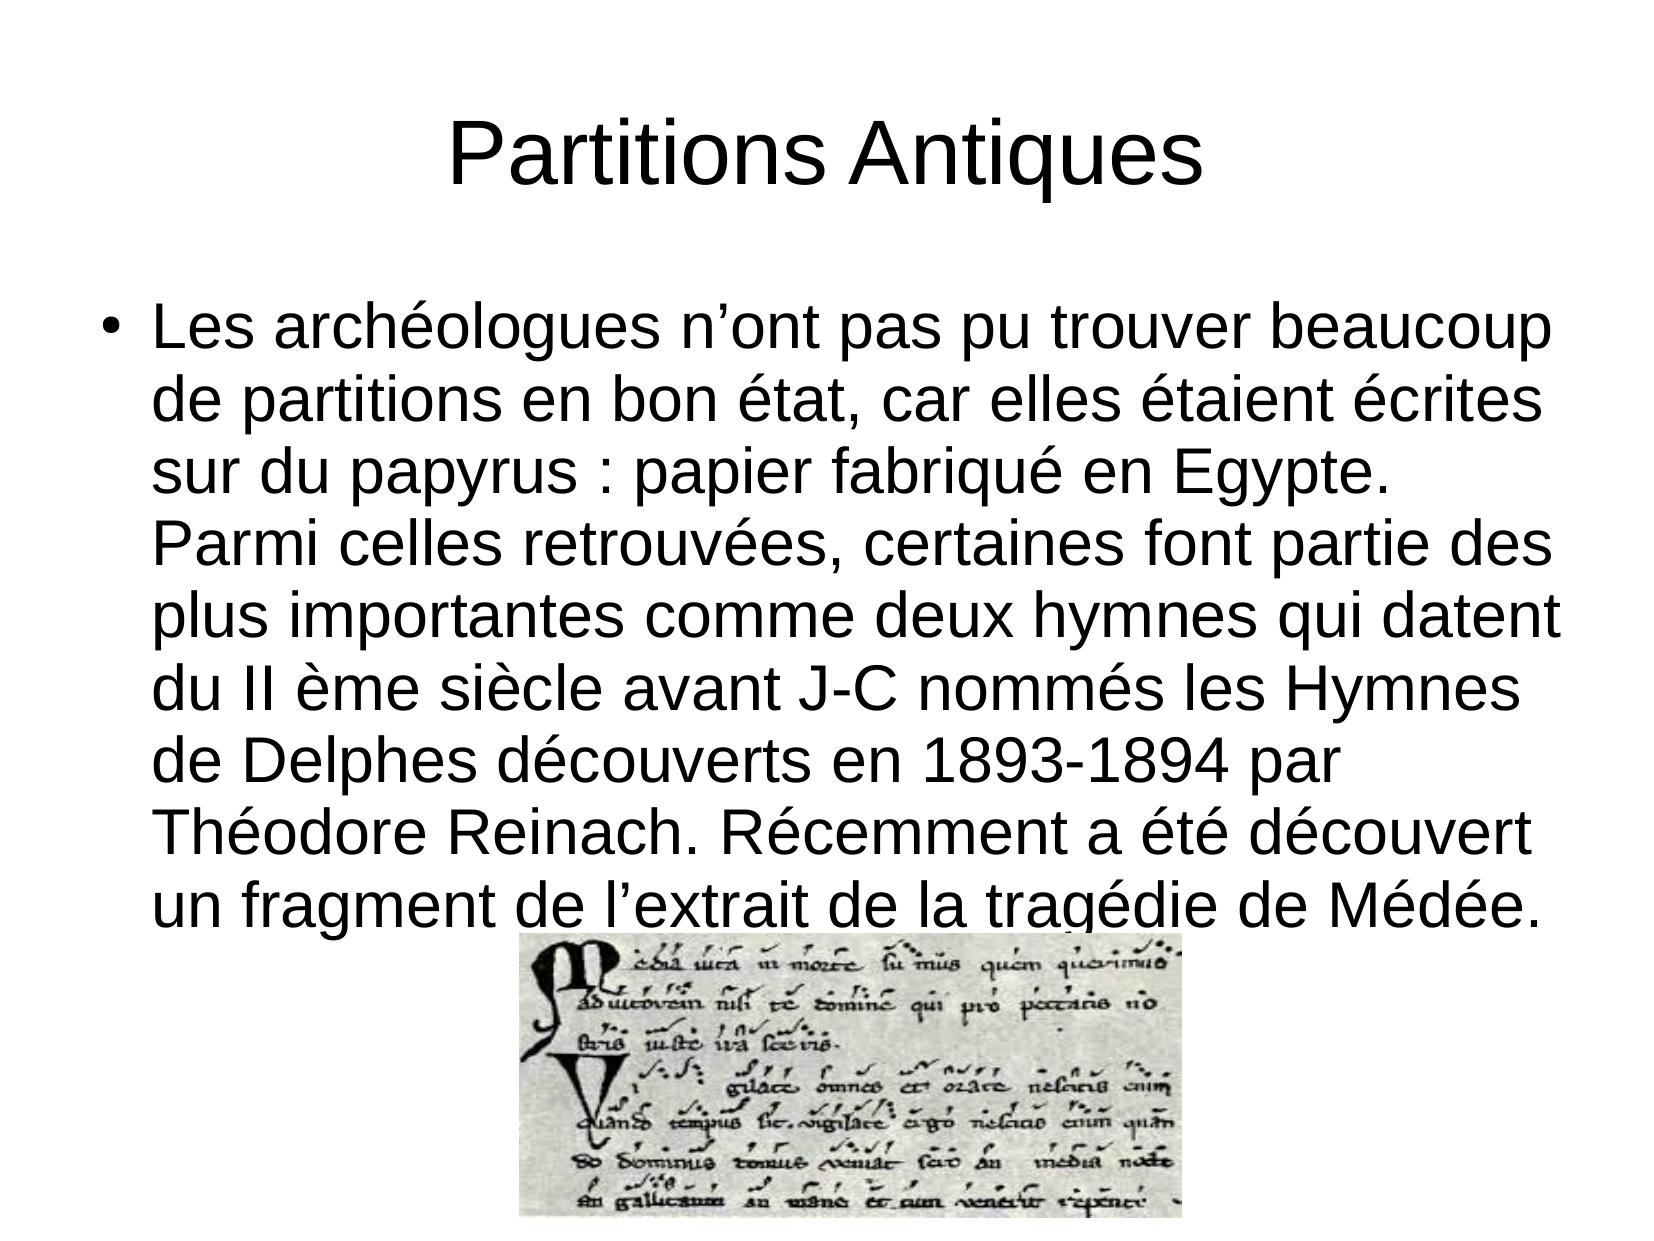

# Partitions Antiques
Les archéologues n’ont pas pu trouver beaucoup de partitions en bon état, car elles étaient écrites sur du papyrus : papier fabriqué en Egypte. Parmi celles retrouvées, certaines font partie des plus importantes comme deux hymnes qui datent du II ème siècle avant J-C nommés les Hymnes de Delphes découverts en 1893-1894 par Théodore Reinach. Récemment a été découvert un fragment de l’extrait de la tragédie de Médée.